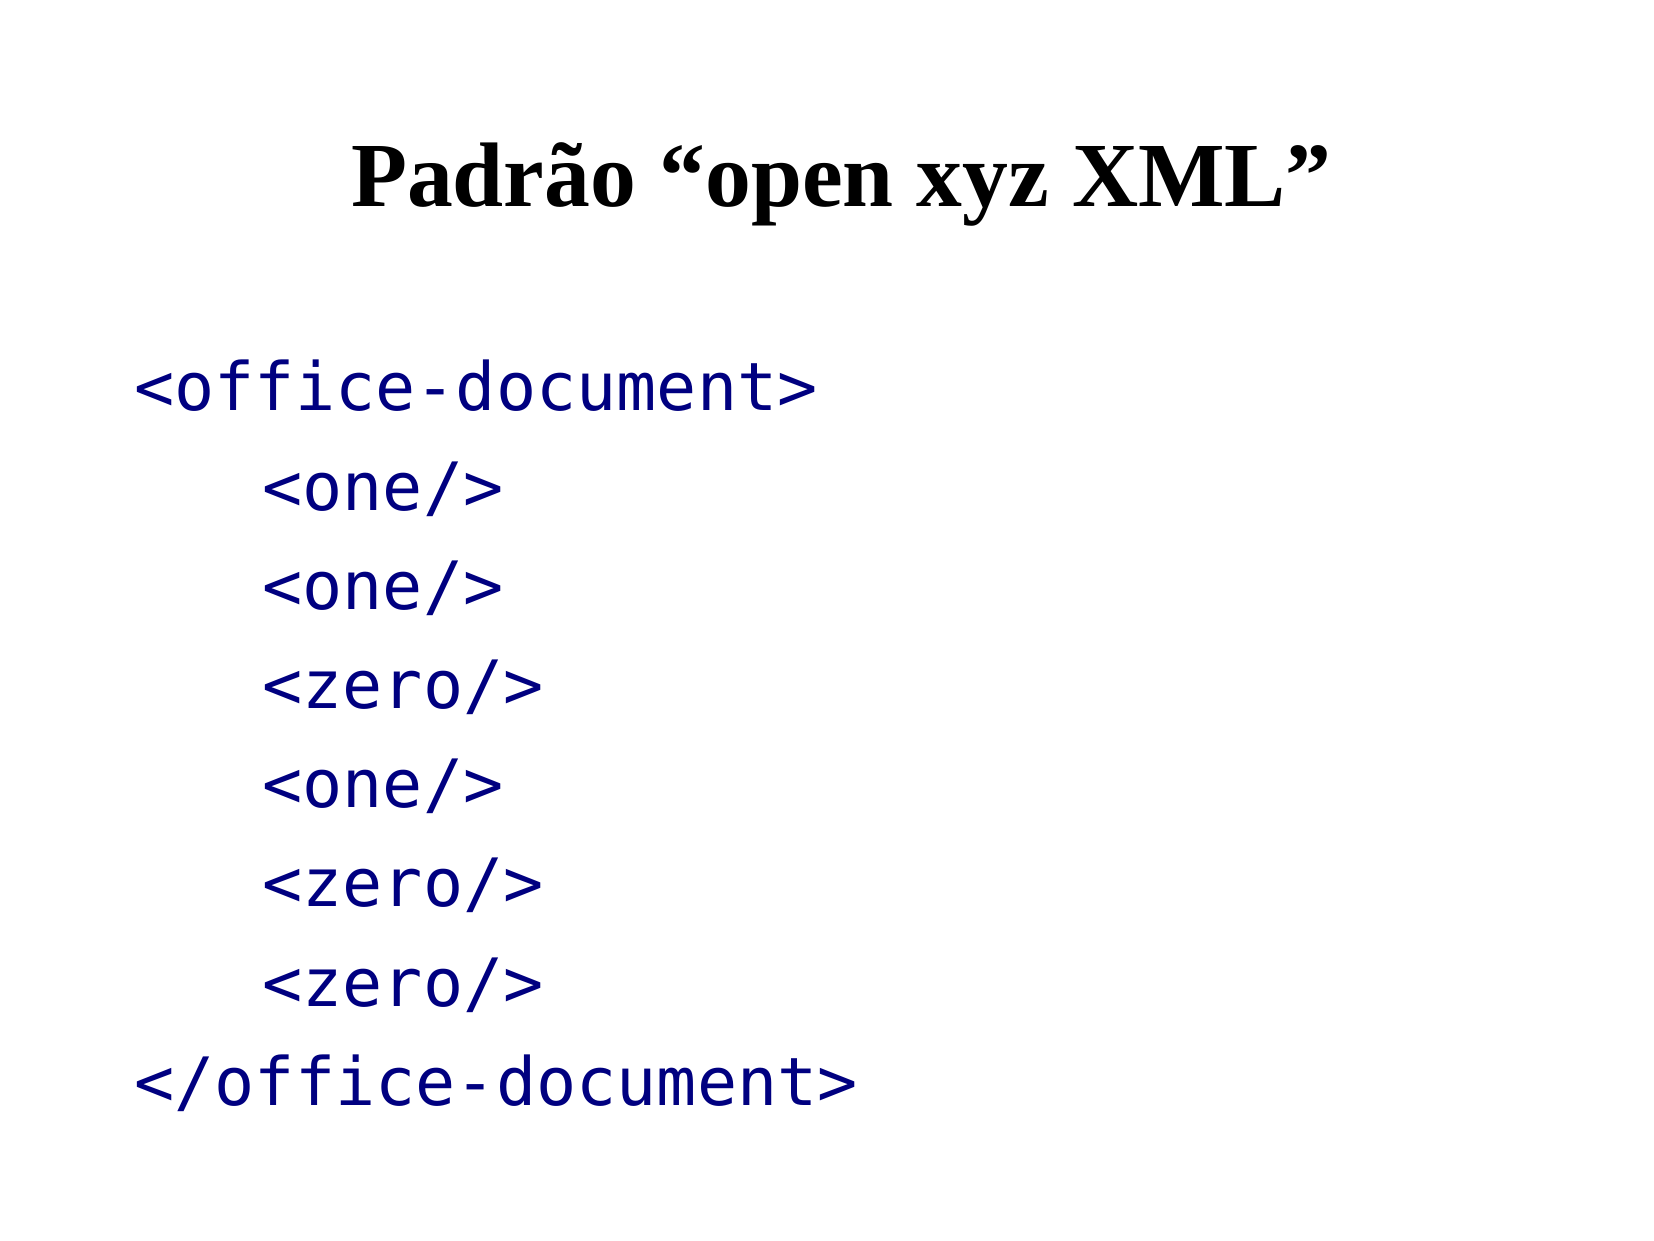

# Padrão “open xyz XML”
<office-document>
	<one/>
	<one/>
	<zero/>
	<one/>
	<zero/>
	<zero/>
</office-document>